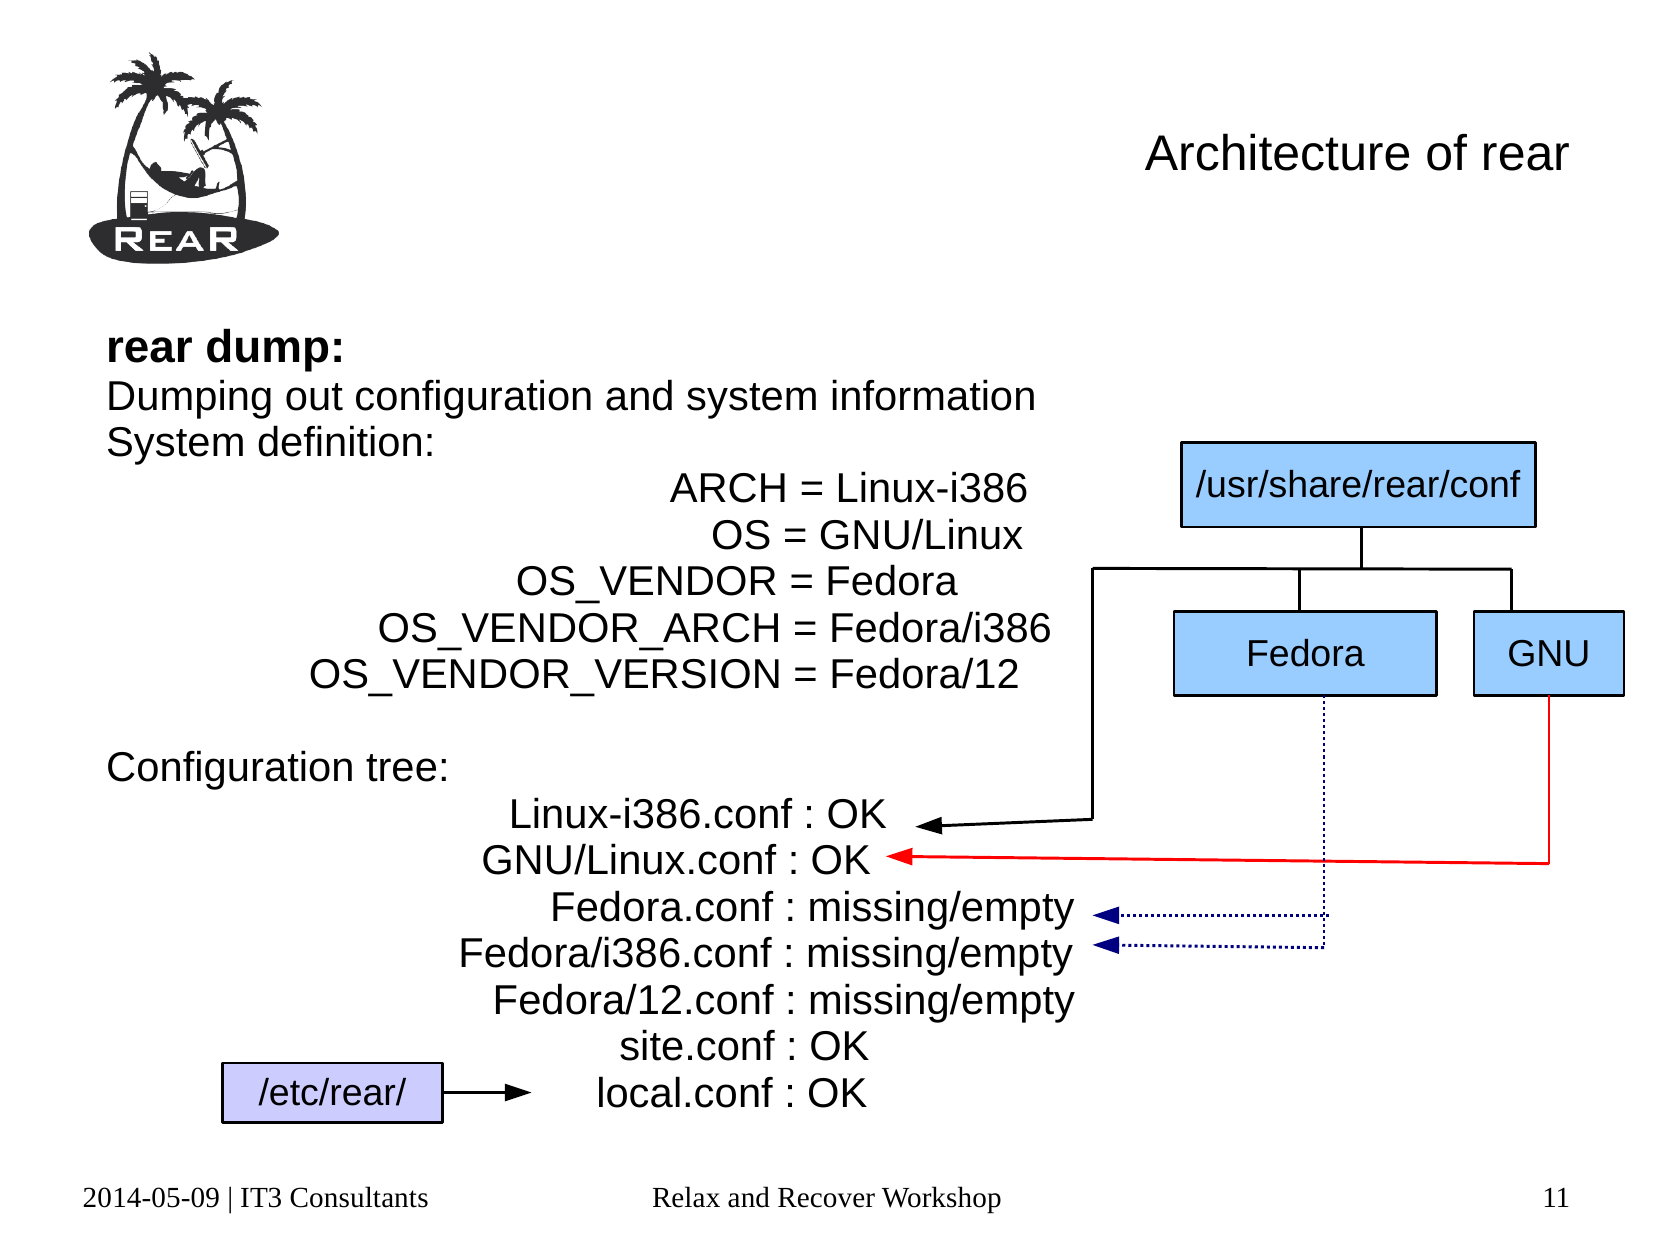

# Architecture of rear
rear dump:
Dumping out configuration and system information
System definition:
 ARCH = Linux-i386
 OS = GNU/Linux
 OS_VENDOR = Fedora
 OS_VENDOR_ARCH = Fedora/i386
 OS_VENDOR_VERSION = Fedora/12
Configuration tree:
 Linux-i386.conf : OK
 GNU/Linux.conf : OK
 Fedora.conf : missing/empty
 Fedora/i386.conf : missing/empty
 Fedora/12.conf : missing/empty
 site.conf : OK
 local.conf : OK
/usr/share/rear/conf
Fedora
GNU
/etc/rear/
2014-05-09 | IT3 Consultants
Relax and Recover Workshop
11